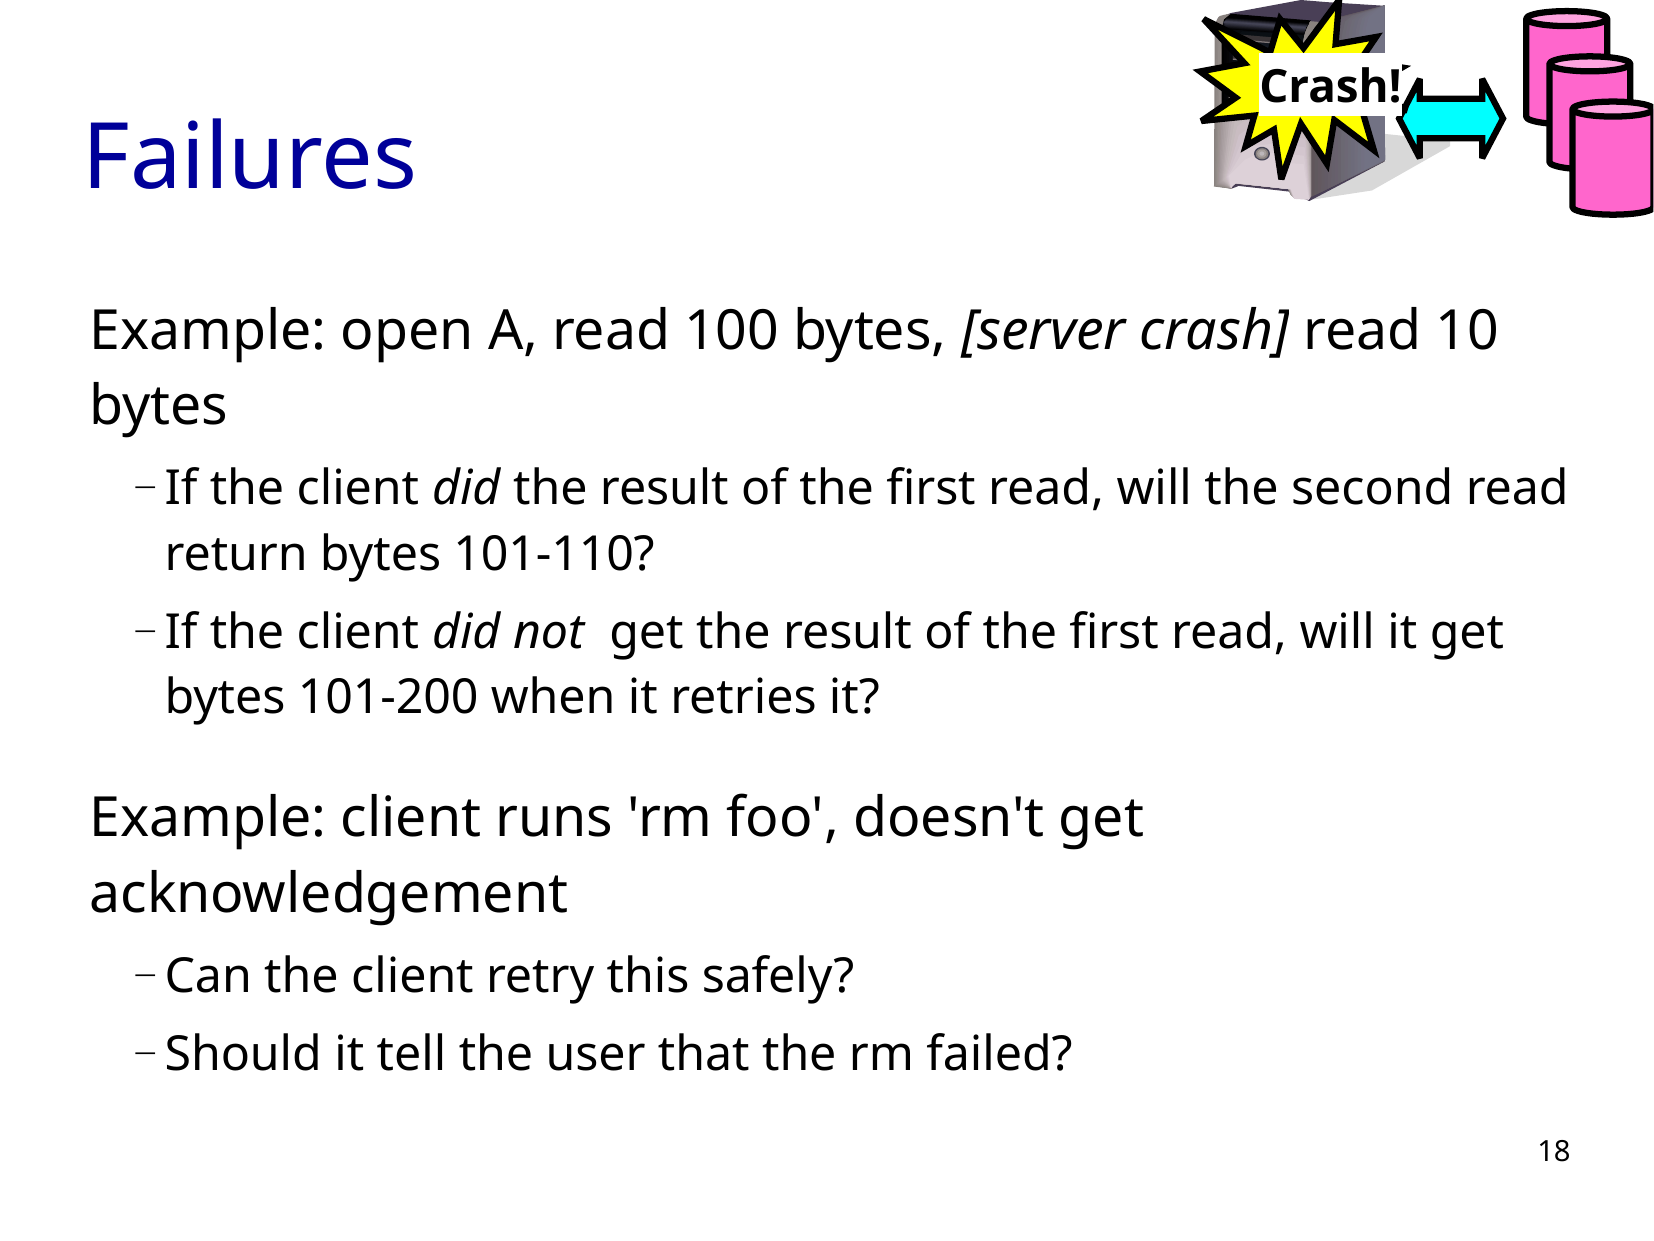

Crash!
# Failures
Example: open A, read 100 bytes, [server crash] read 10 bytes
If the client did the result of the first read, will the second read return bytes 101-110?
If the client did not get the result of the first read, will it get bytes 101-200 when it retries it?
Example: client runs 'rm foo', doesn't get acknowledgement
Can the client retry this safely?
Should it tell the user that the rm failed?
18